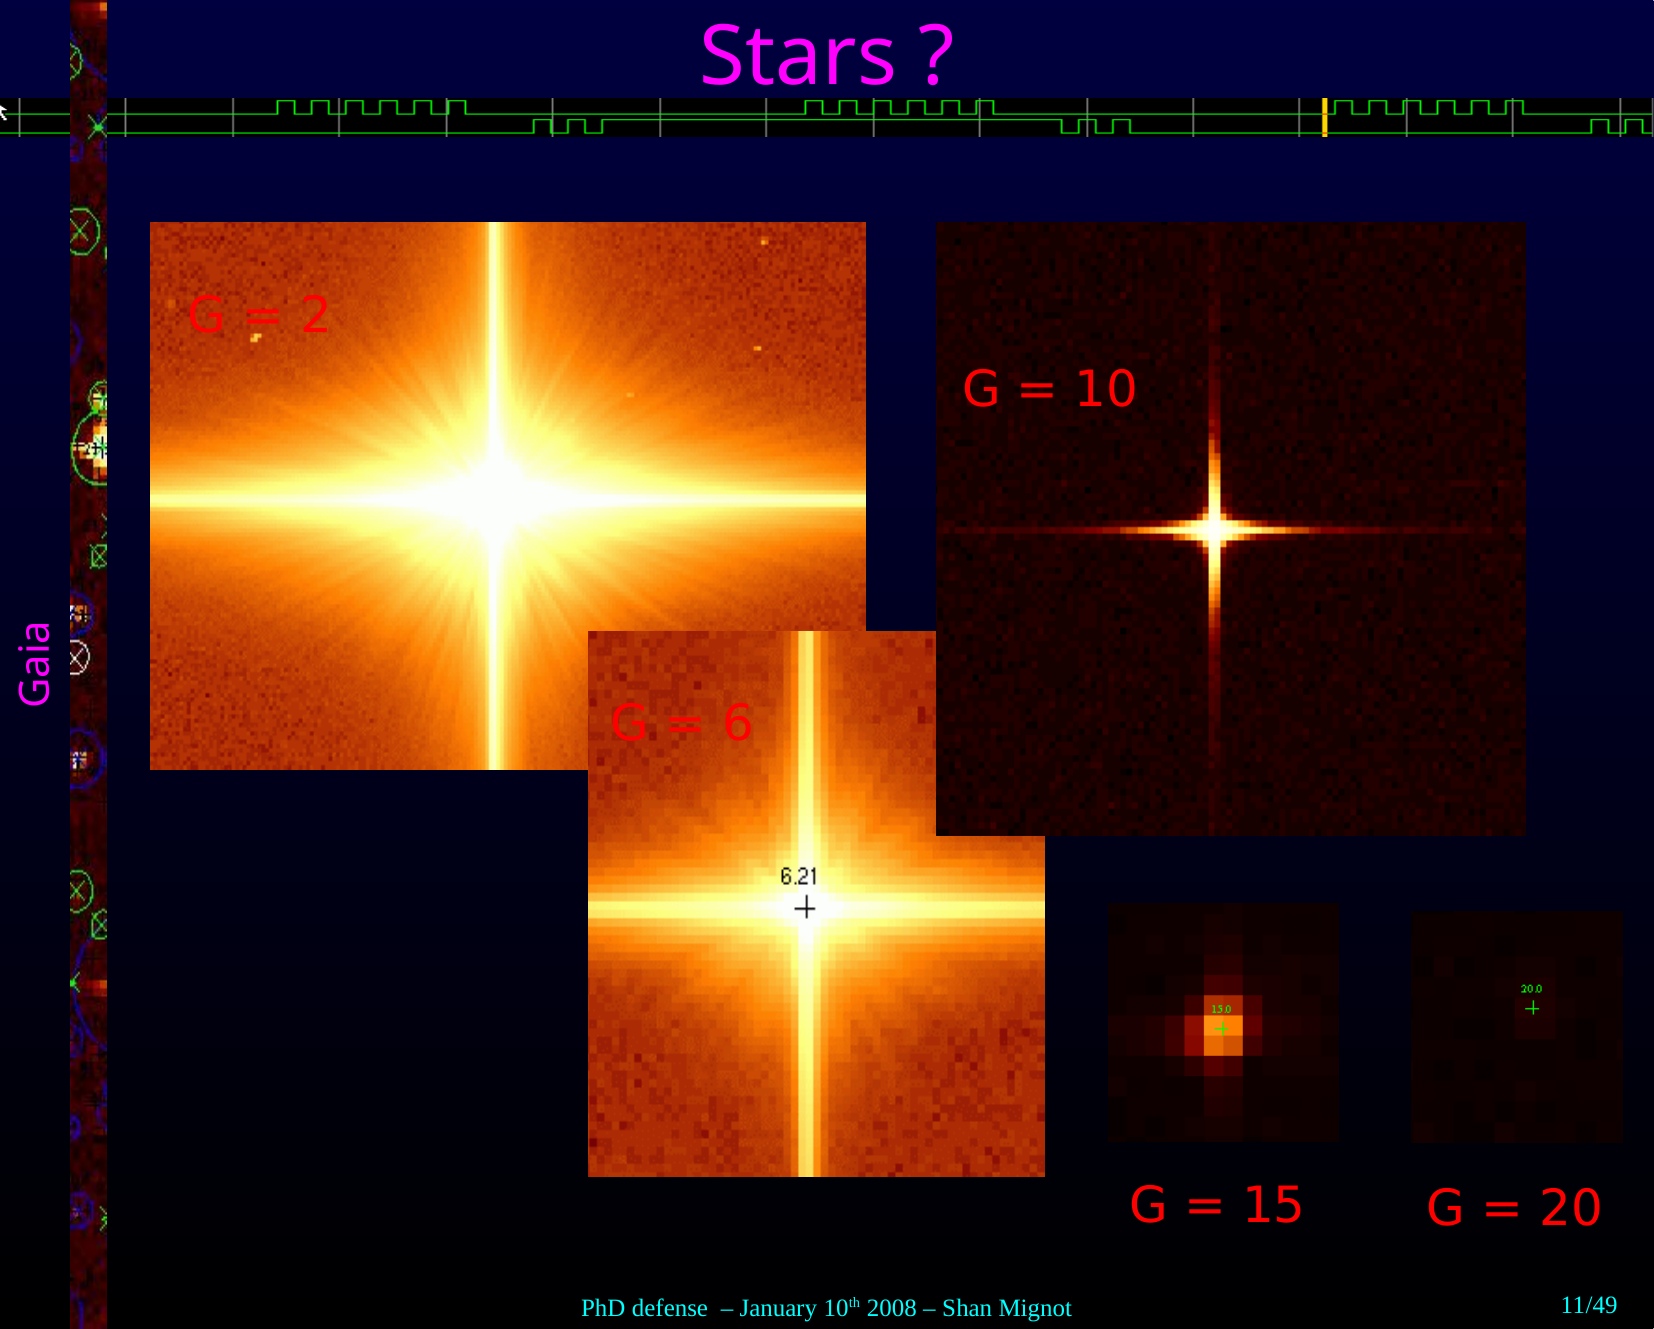

# Stars ?
G = 2
G = 10
Gaia
G = 6
G = 15
G = 20
PhD defense – January 10th 2008 – Shan Mignot